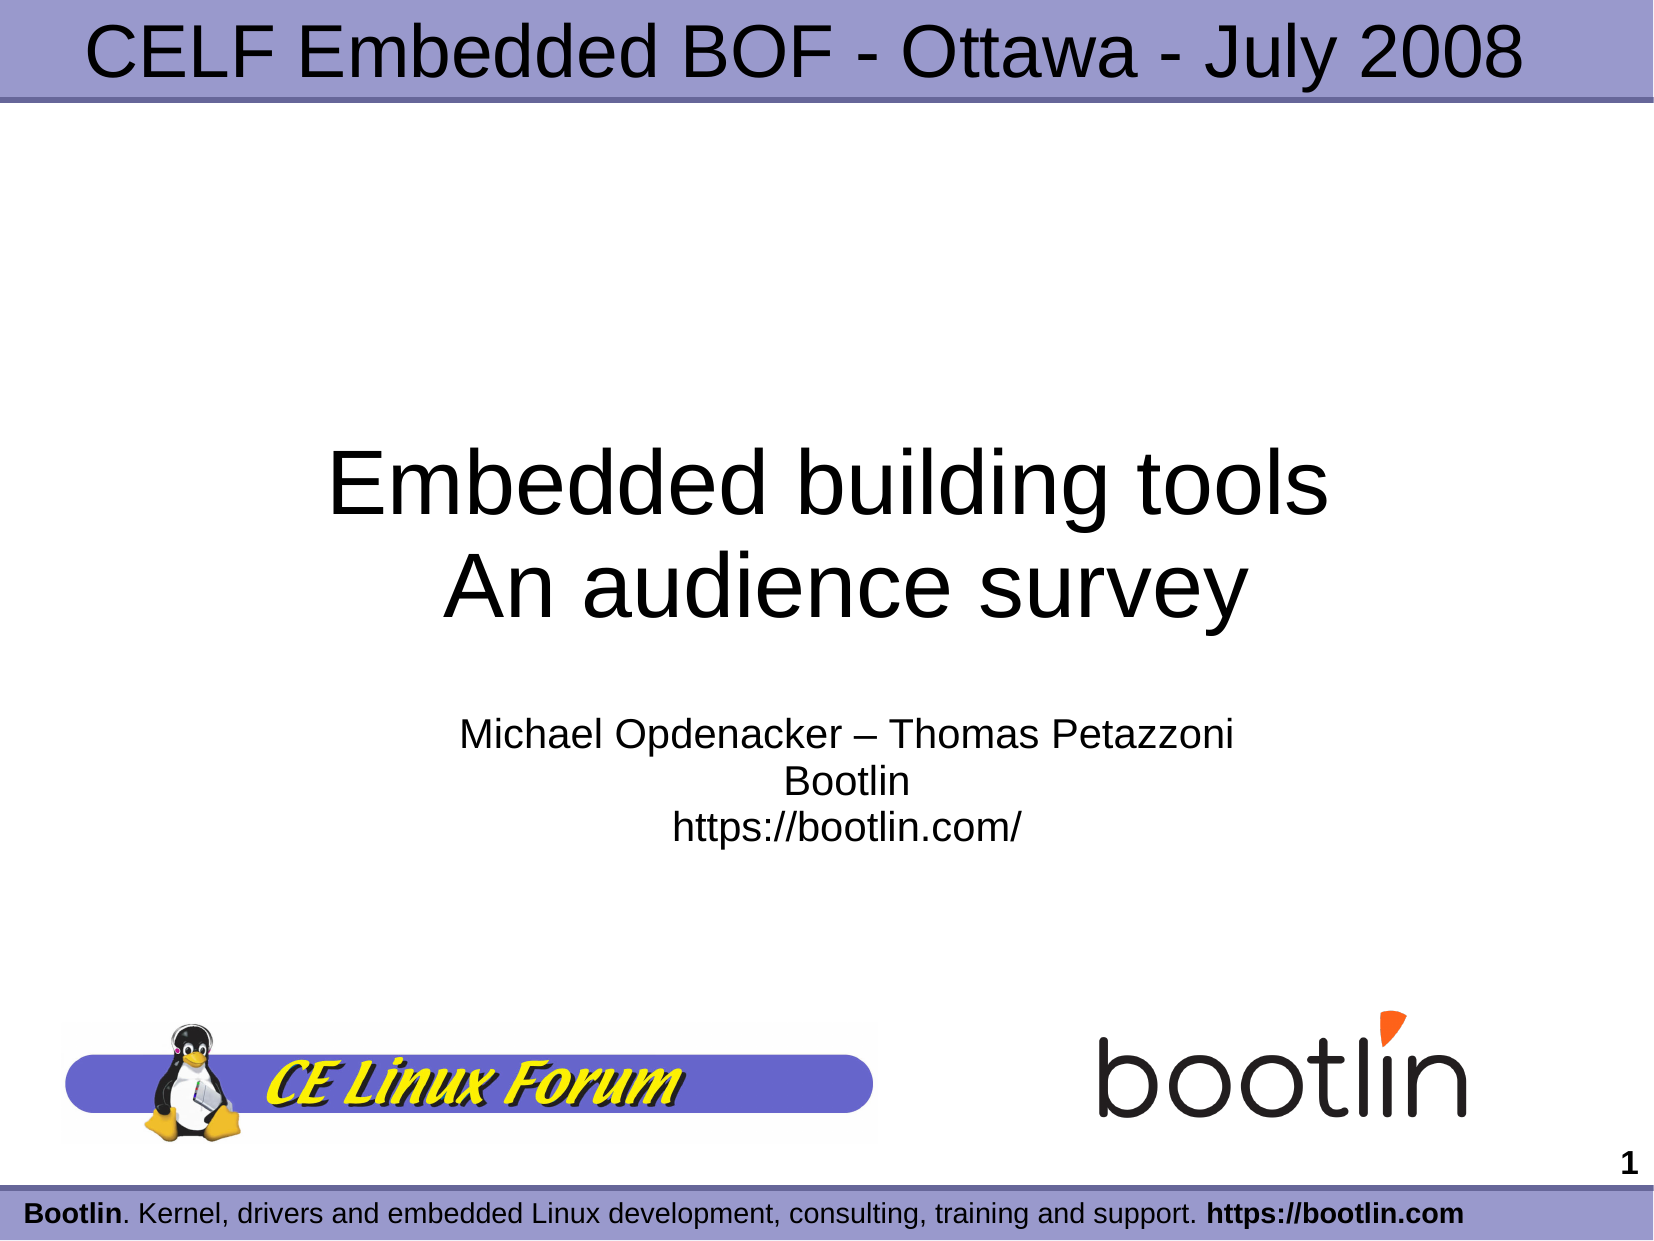

# CELF Embedded BOF - Ottawa - July 2008
Embedded building tools
An audience survey
Michael Opdenacker – Thomas Petazzoni
Bootlin
https://bootlin.com/